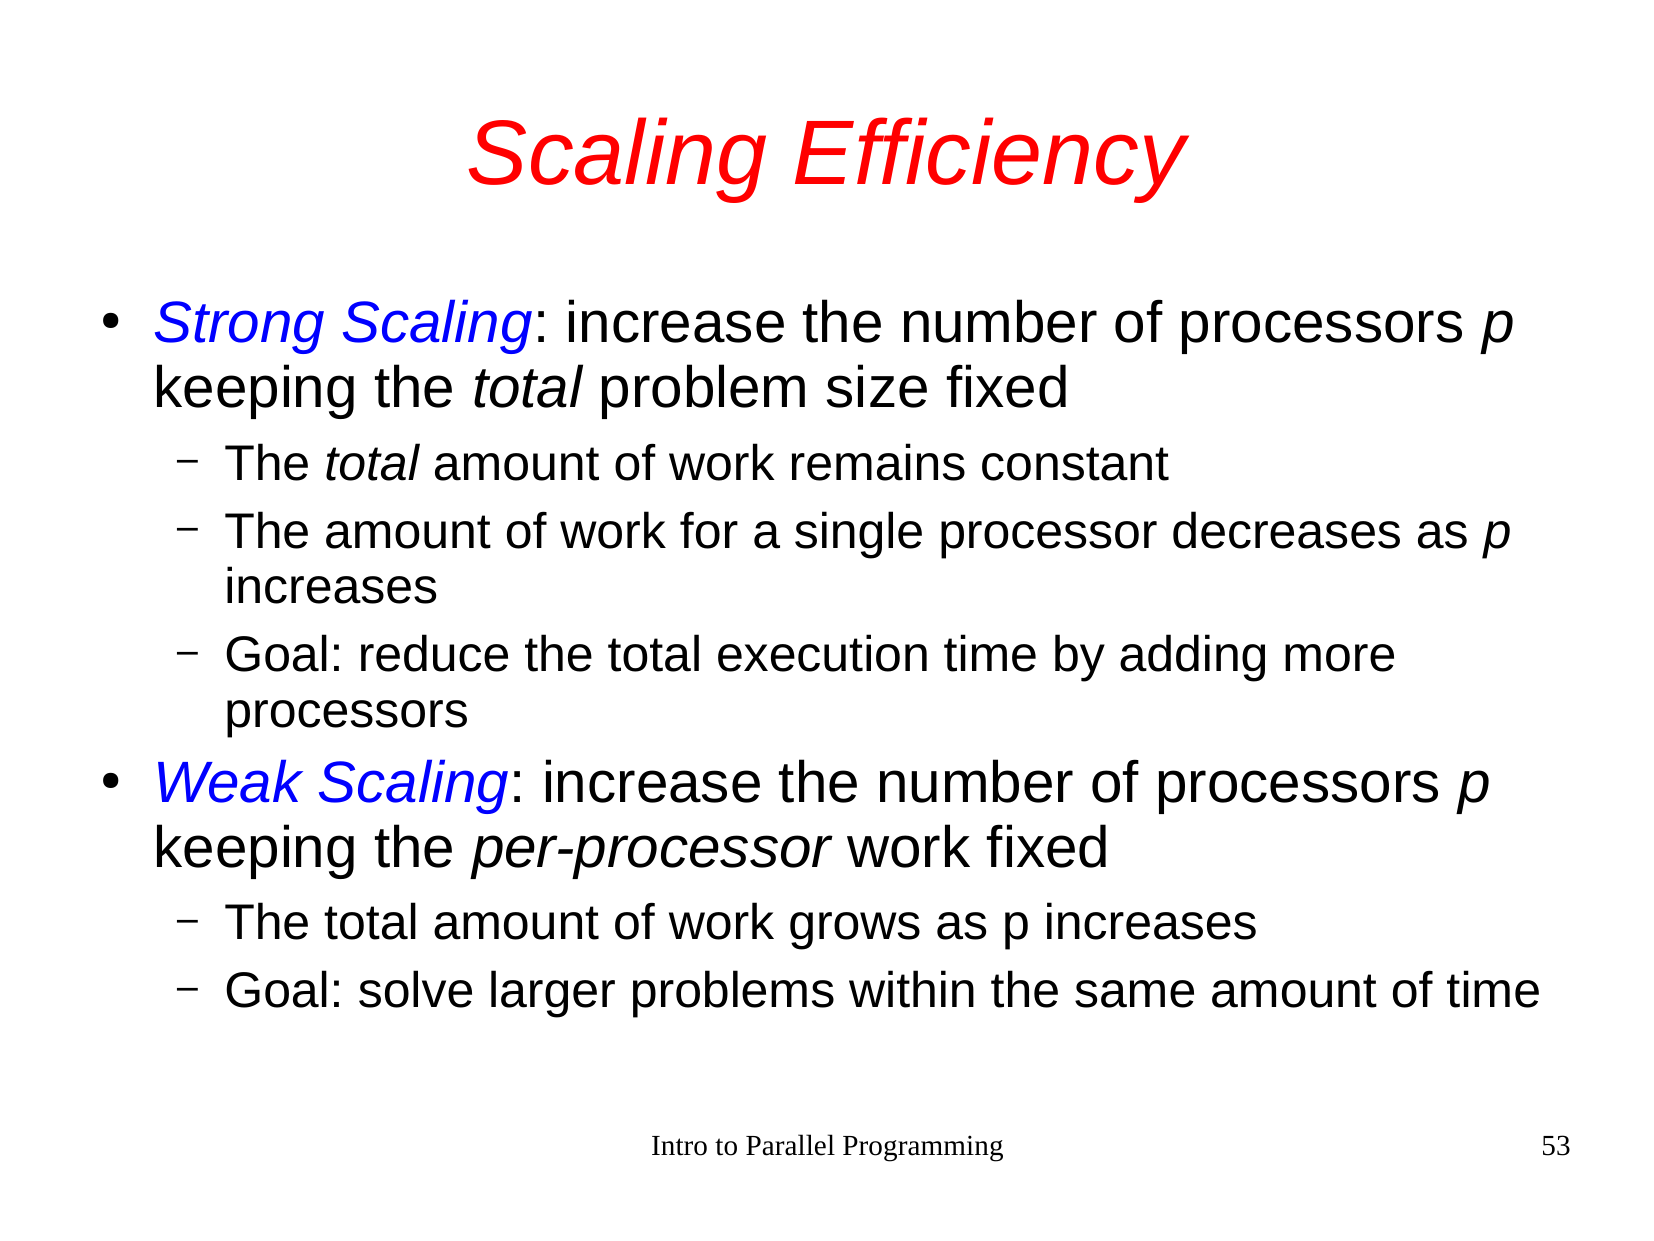

# Scaling Efficiency
Strong Scaling: increase the number of processors p keeping the total problem size fixed
The total amount of work remains constant
The amount of work for a single processor decreases as p increases
Goal: reduce the total execution time by adding more processors
Weak Scaling: increase the number of processors p keeping the per-processor work fixed
The total amount of work grows as p increases
Goal: solve larger problems within the same amount of time
Intro to Parallel Programming
53